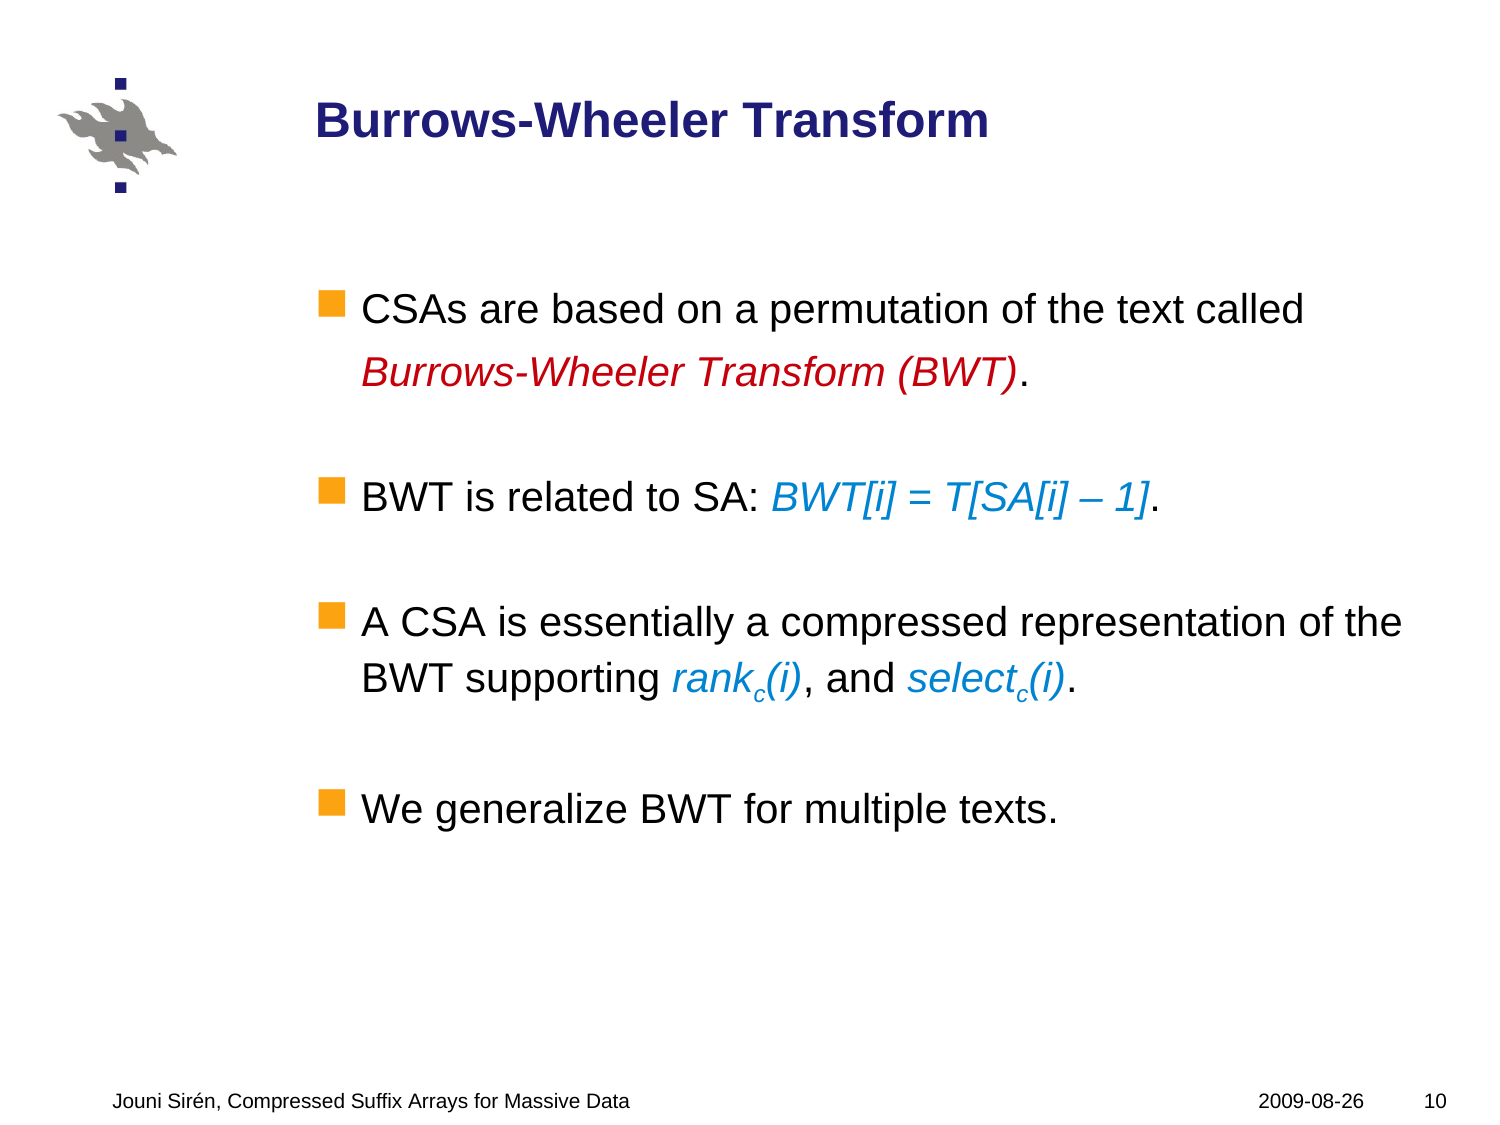

# Burrows-Wheeler Transform
CSAs are based on a permutation of the text called Burrows-Wheeler Transform (BWT).
BWT is related to SA: BWT[i] = T[SA[i] – 1].
A CSA is essentially a compressed representation of the BWT supporting rankc(i), and selectc(i).
We generalize BWT for multiple texts.
Jouni Sirén, Compressed Suffix Arrays for Massive Data
2009-08-26
10